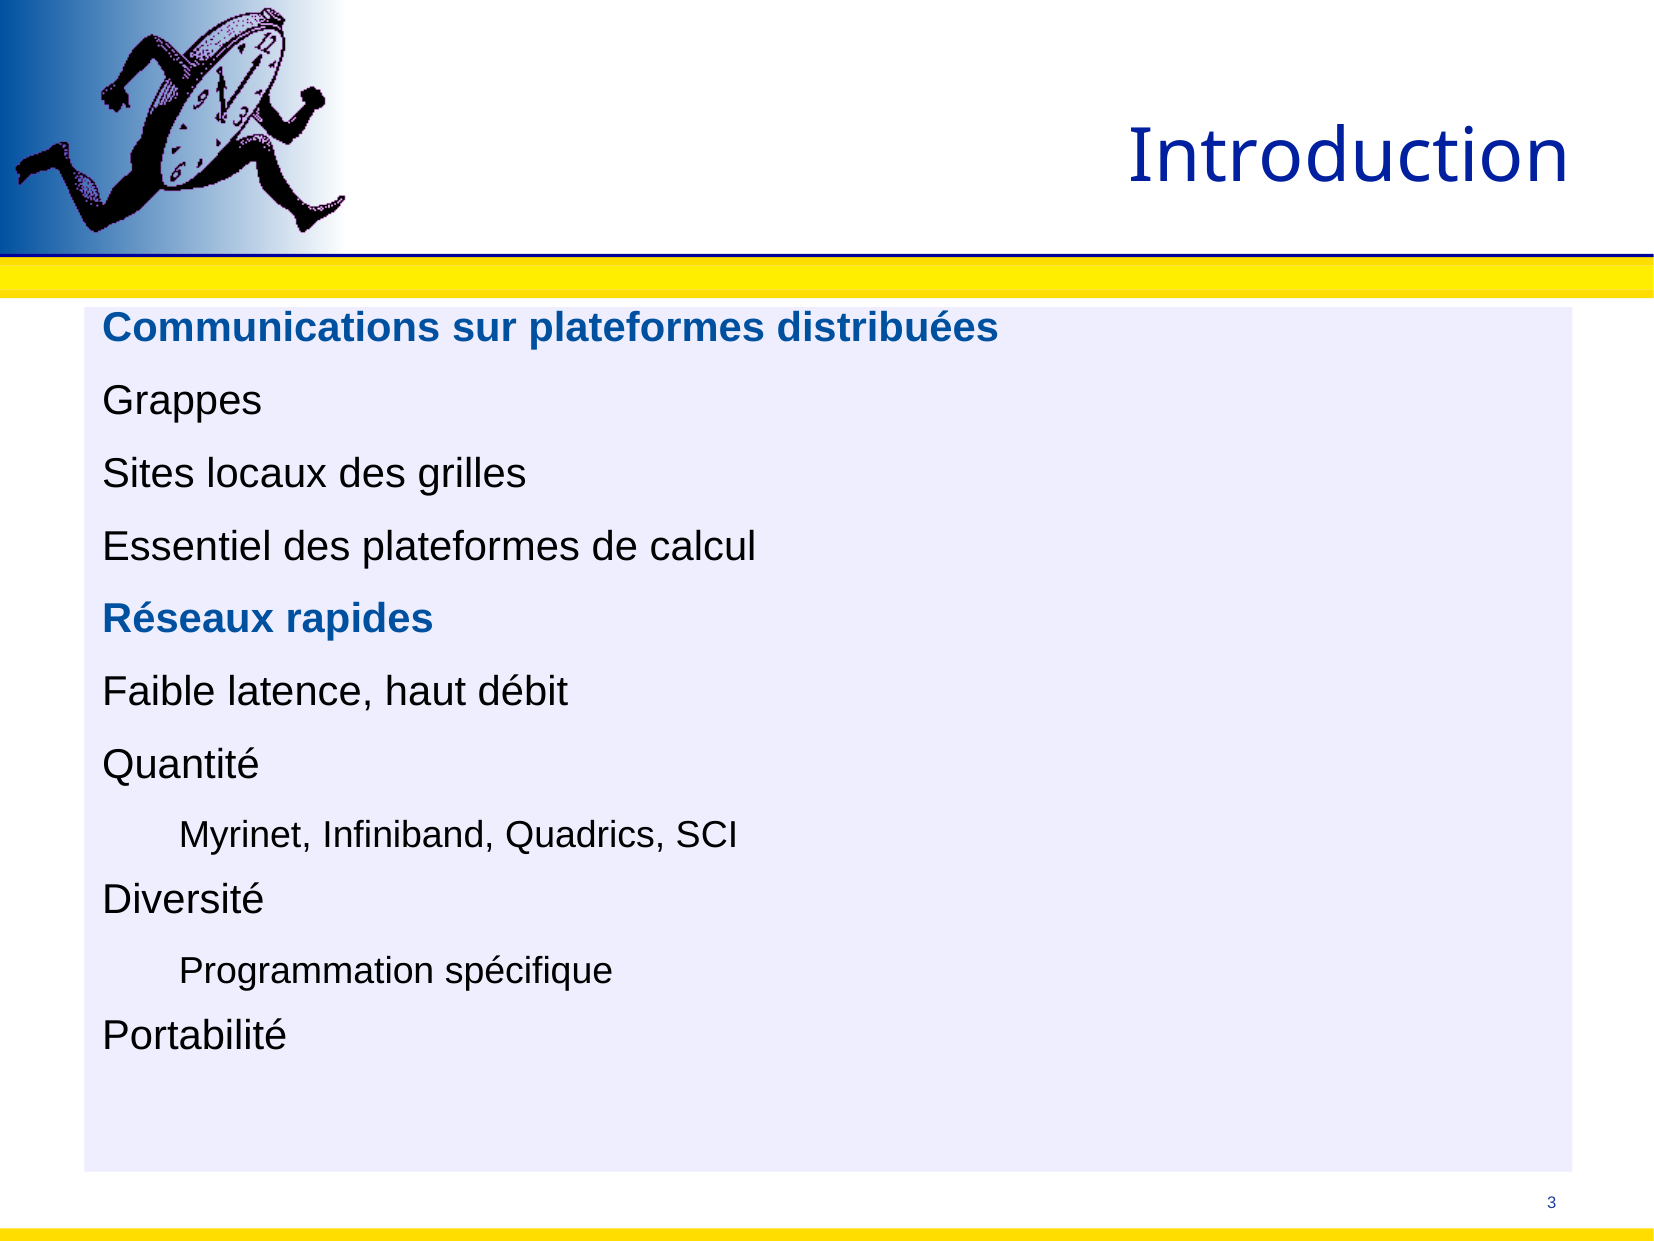

# Introduction
Communications sur plateformes distribuées
Grappes
Sites locaux des grilles
Essentiel des plateformes de calcul
Réseaux rapides
Faible latence, haut débit
Quantité
Myrinet, Infiniband, Quadrics, SCI
Diversité
Programmation spécifique
Portabilité